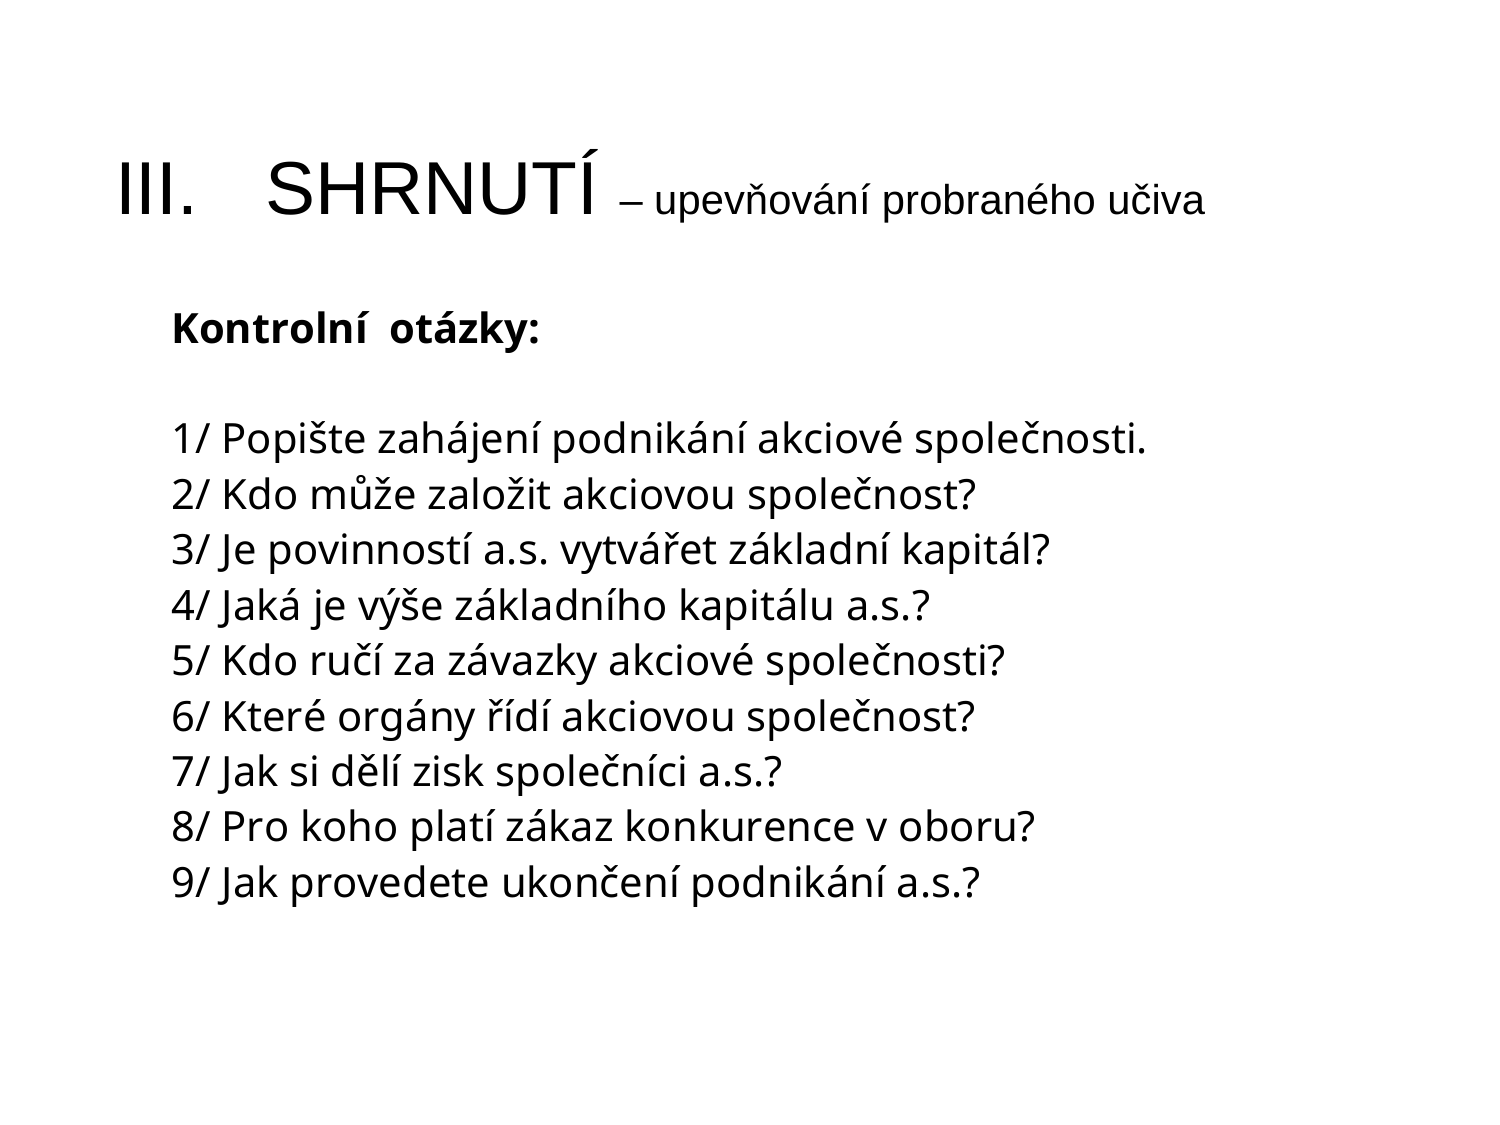

# III.	SHRNUTÍ – upevňování probraného učiva
	Kontrolní otázky:
	1/ Popište zahájení podnikání akciové společnosti.
	2/ Kdo může založit akciovou společnost?
	3/ Je povinností a.s. vytvářet základní kapitál?
	4/ Jaká je výše základního kapitálu a.s.?
	5/ Kdo ručí za závazky akciové společnosti?
	6/ Které orgány řídí akciovou společnost?
	7/ Jak si dělí zisk společníci a.s.?
	8/ Pro koho platí zákaz konkurence v oboru?
	9/ Jak provedete ukončení podnikání a.s.?